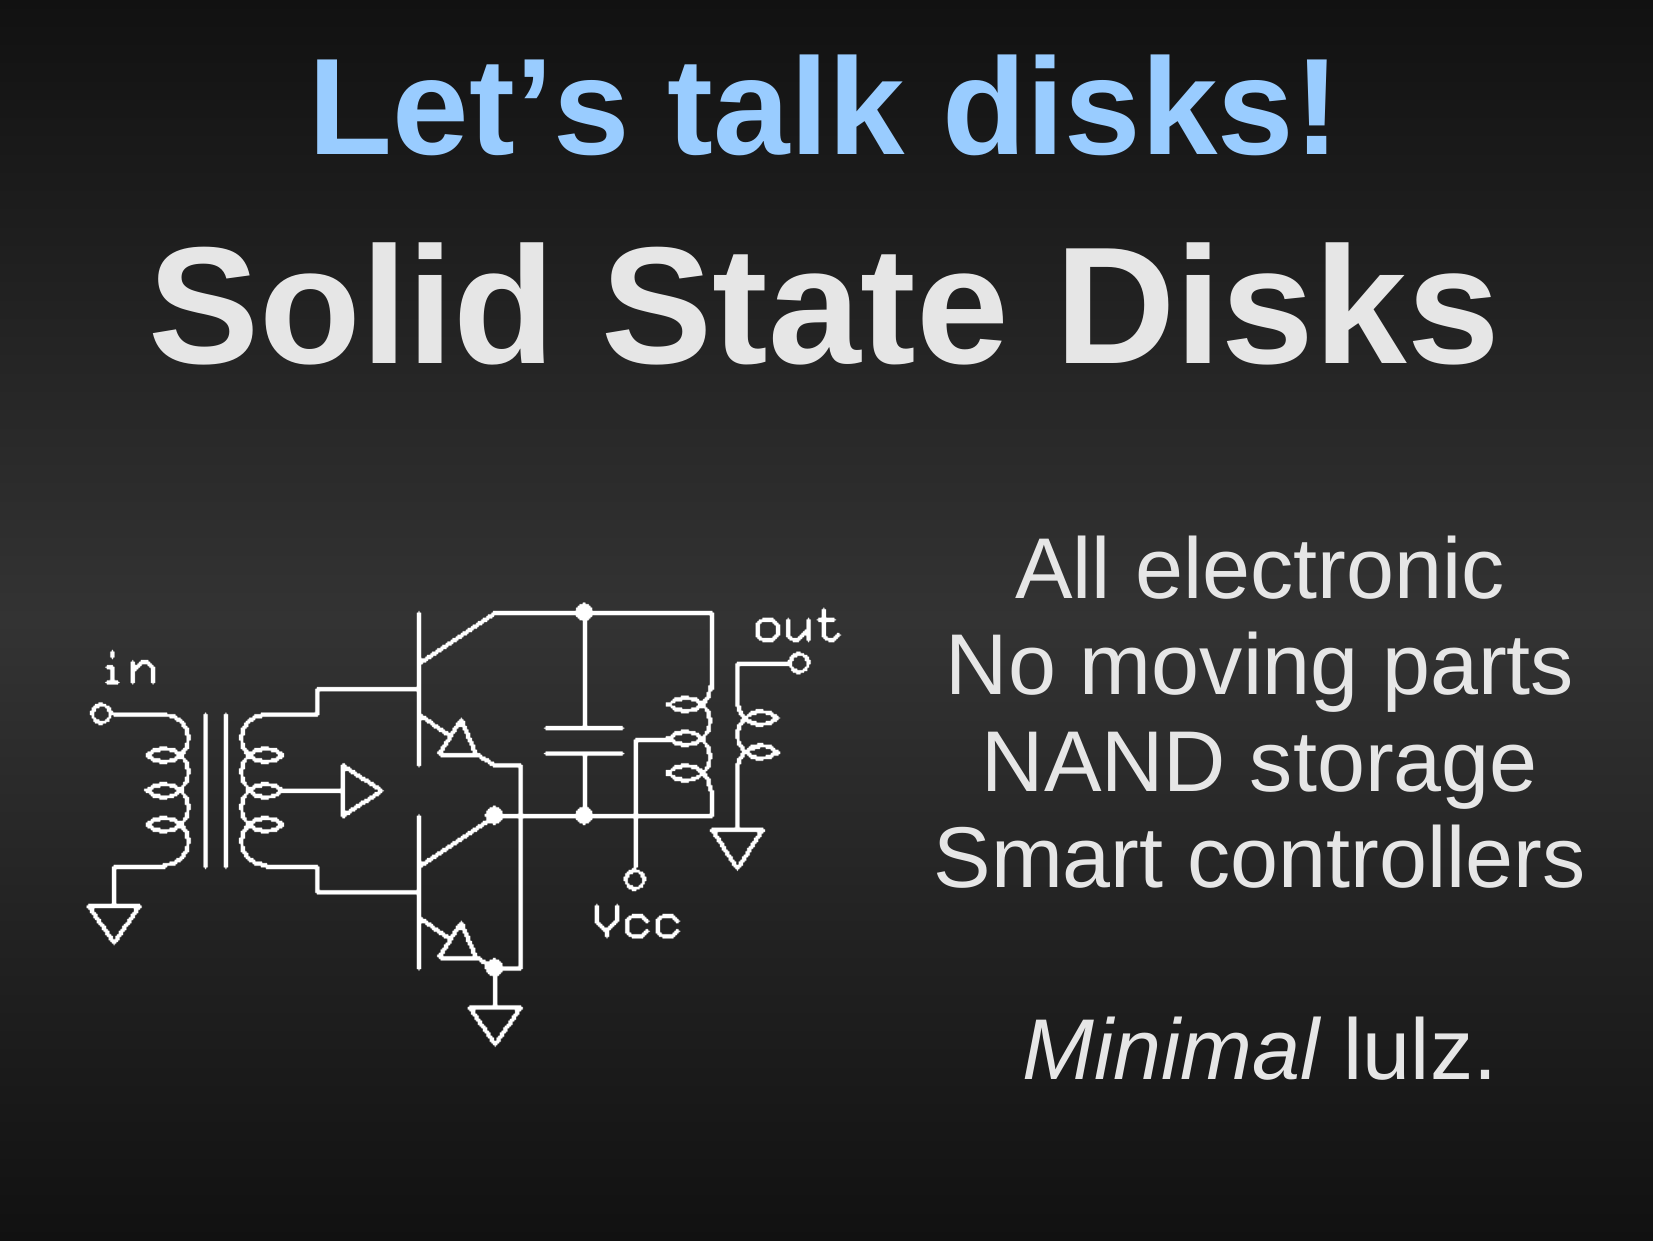

# Let’s talk disks!
Solid State Disks
All electronic
No moving parts
NAND storage
Smart controllers
Minimal lulz.